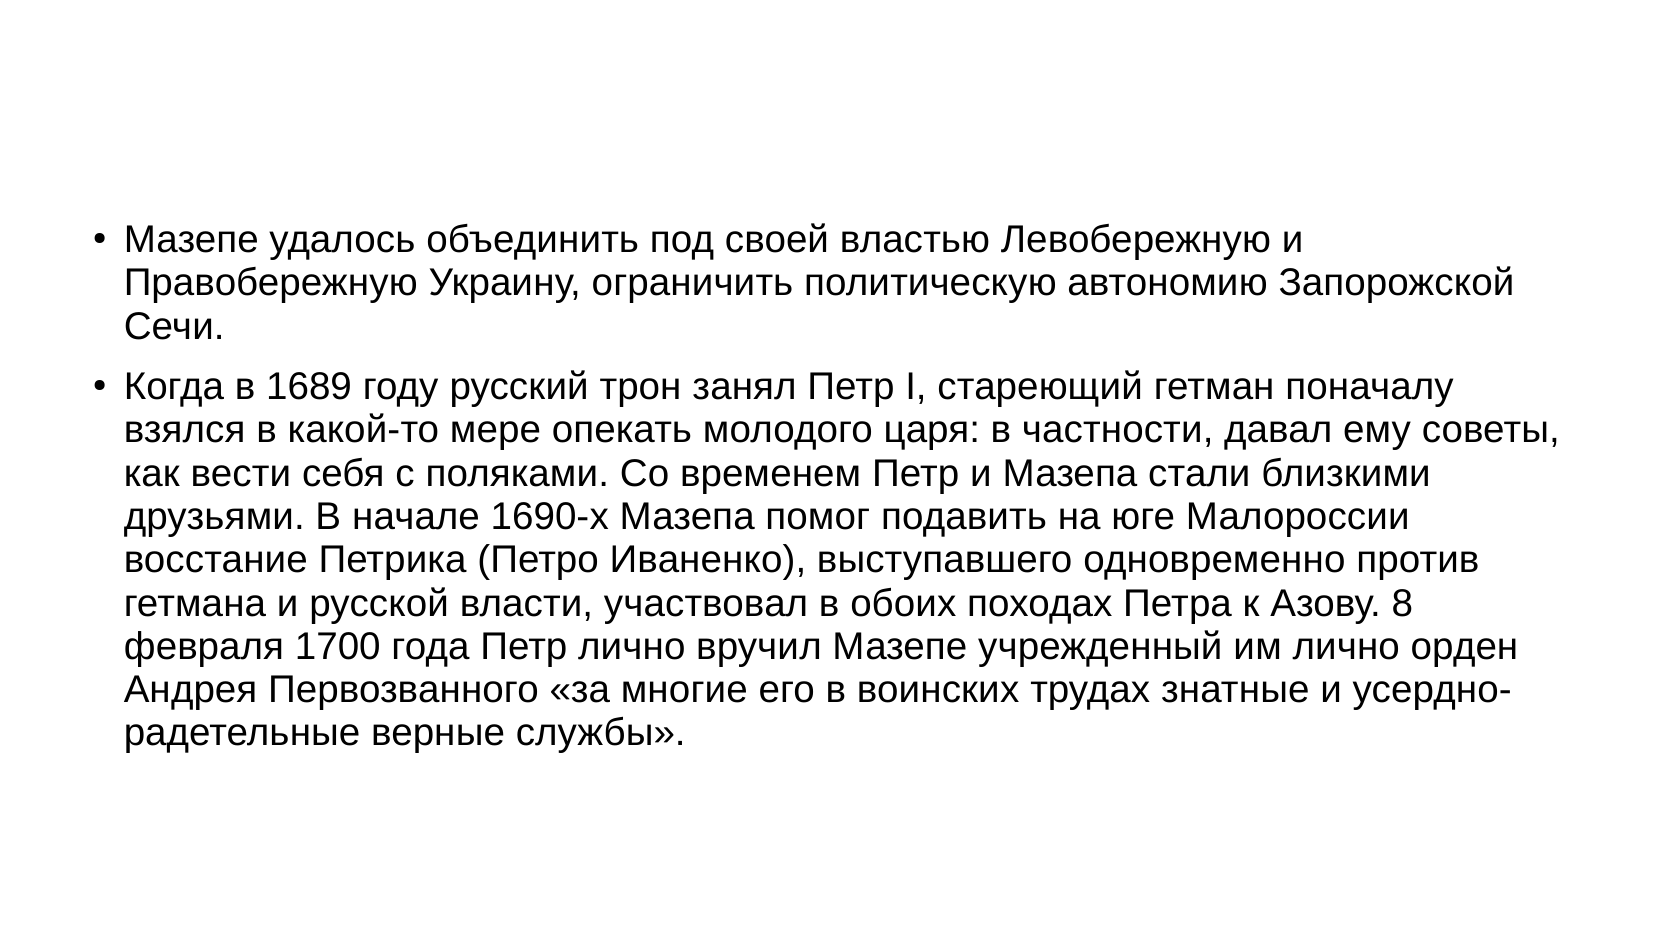

#
Мазепе удалось объединить под своей властью Левобережную и Правобережную Украину, ограничить политическую автономию Запорожской Сечи.
Когда в 1689 году русский трон занял Петр I, стареющий гетман поначалу взялся в какой-то мере опекать молодого царя: в частности, давал ему советы, как вести себя с поляками. Со временем Петр и Мазепа стали близкими друзьями. В начале 1690-х Мазепа помог подавить на юге Малороссии восстание Петрика (Петро Иваненко), выступавшего одновременно против гетмана и русской власти, участвовал в обоих походах Петра к Азову. 8 февраля 1700 года Петр лично вручил Мазепе учрежденный им лично орден Андрея Первозванного «за многие его в воинских трудах знатные и усердно-радетельные верные службы».